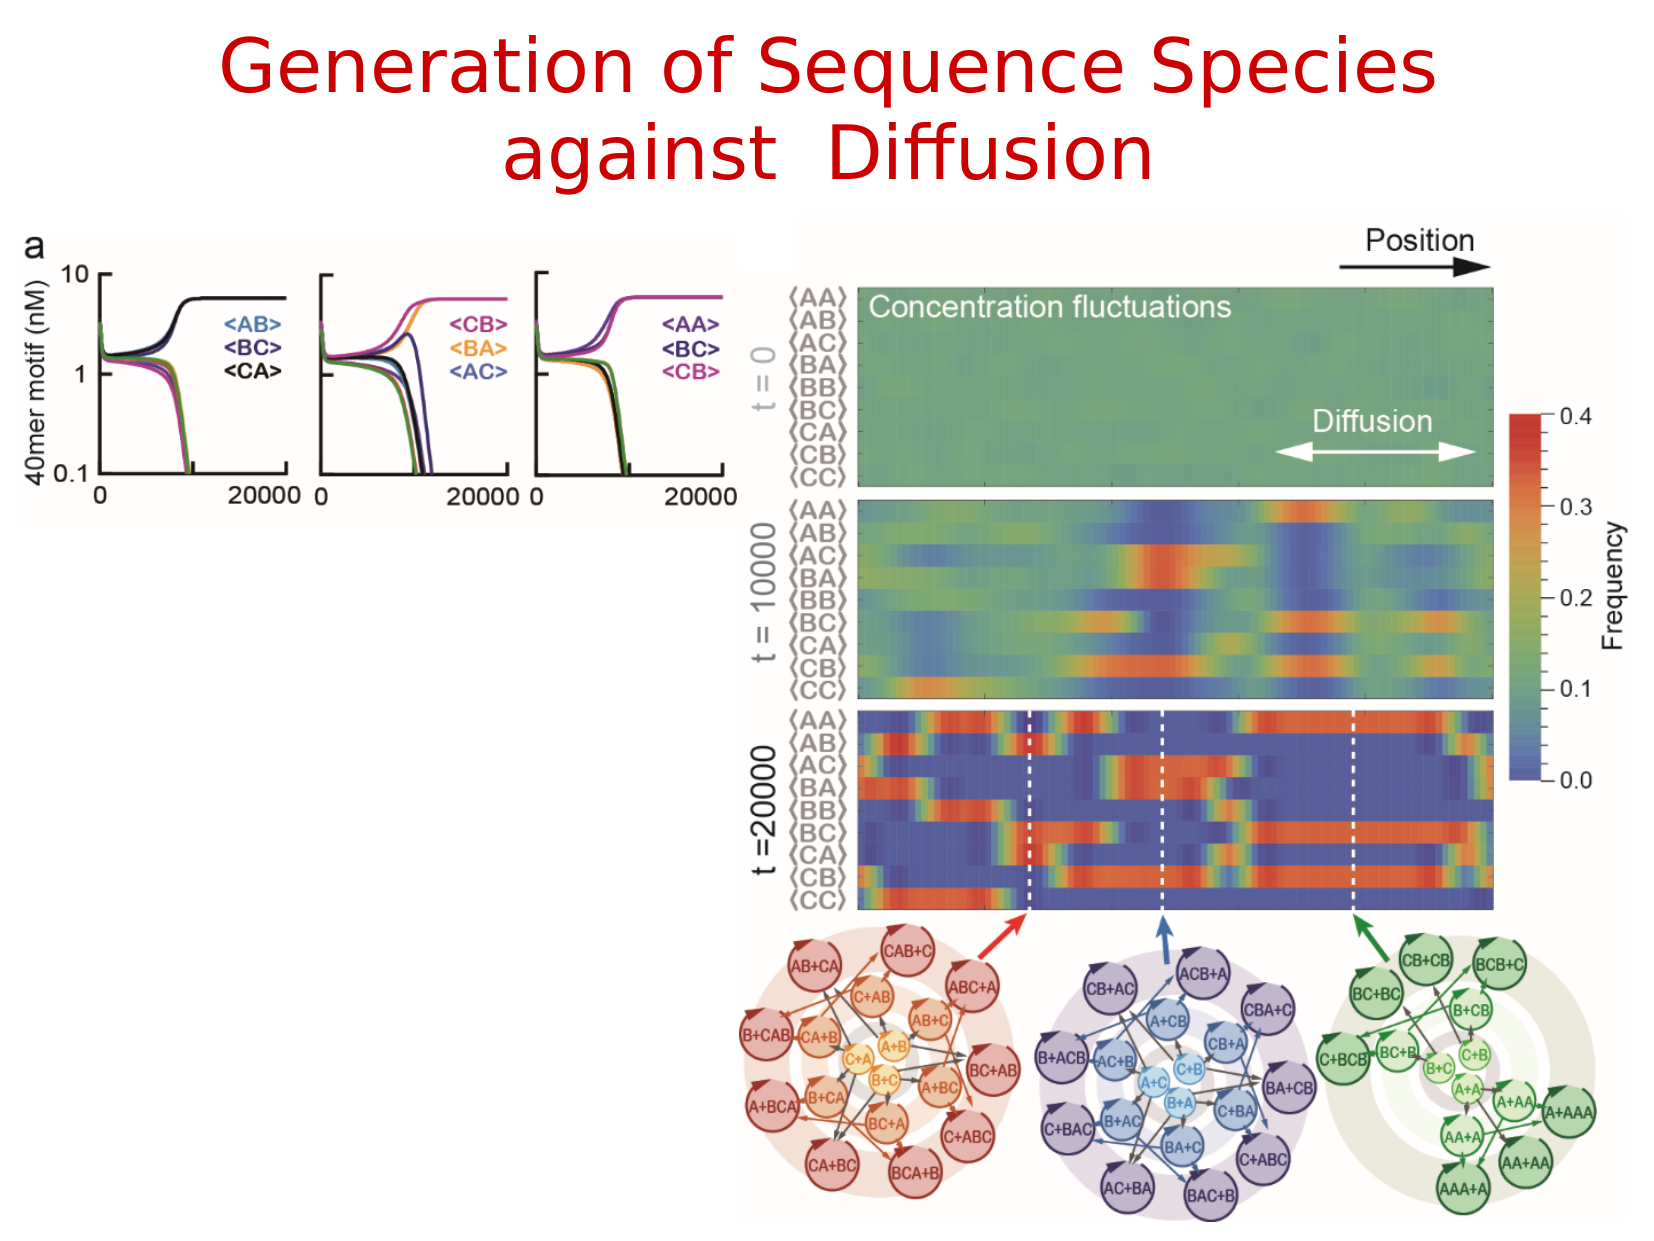

# Generation of Sequence Species against Diffusion